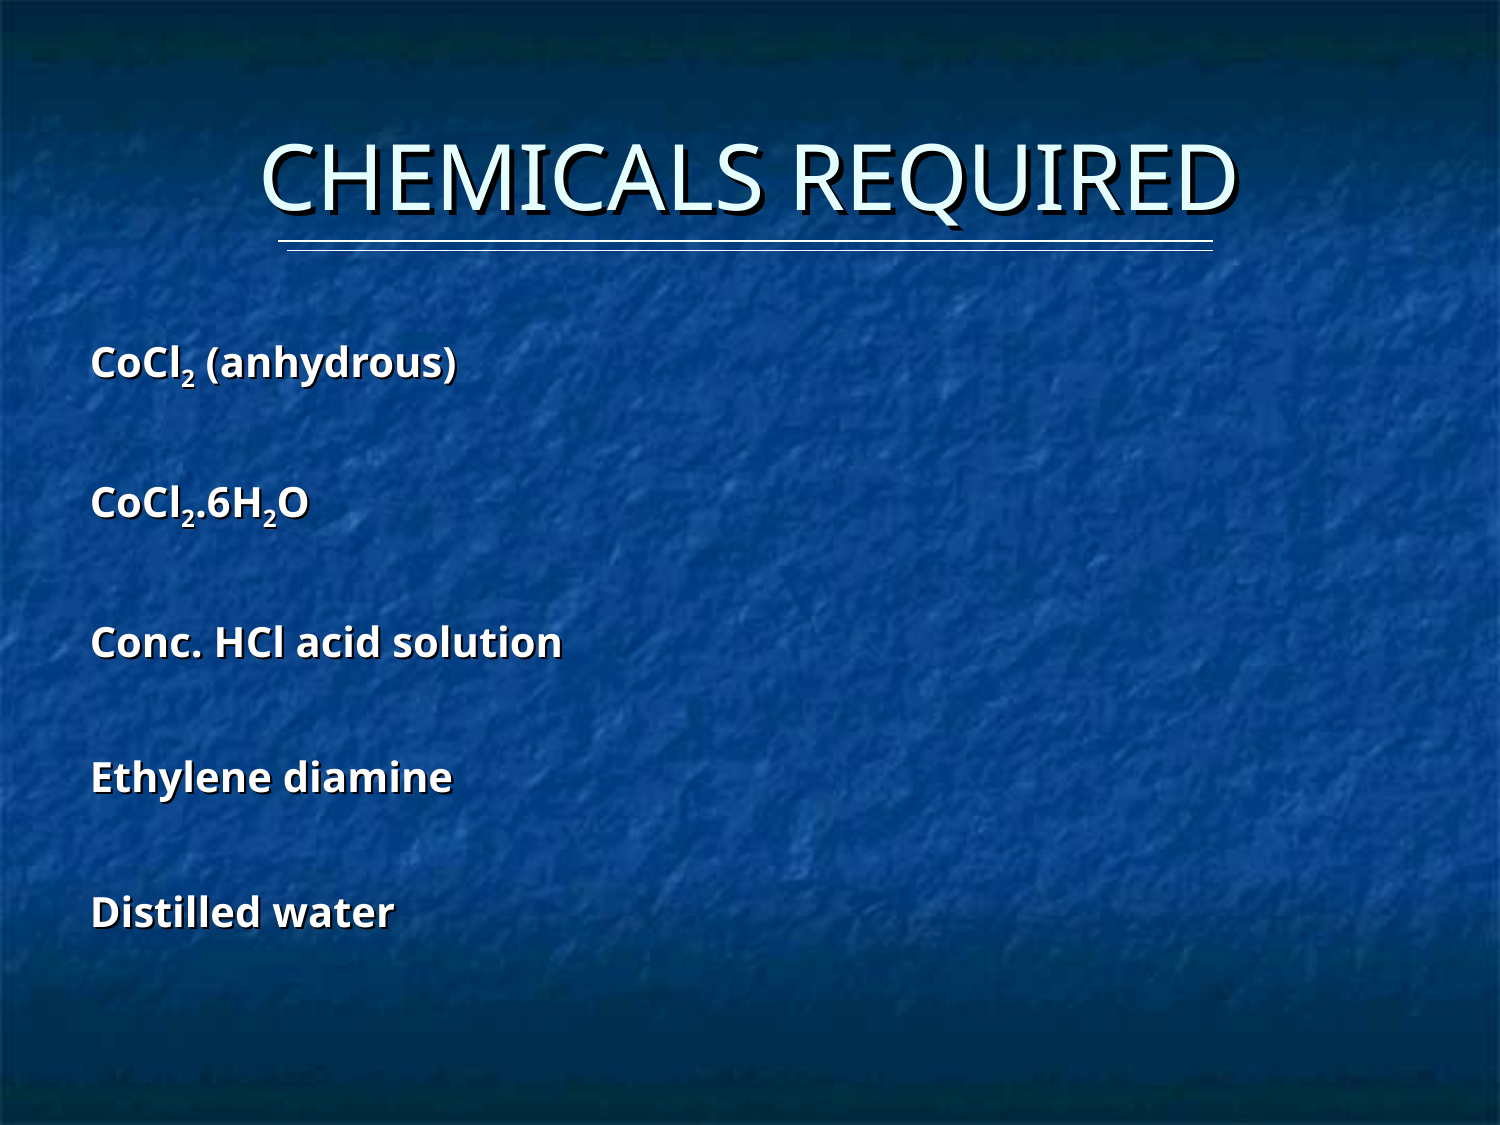

# CHEMICALS REQUIRED
CoCl2 (anhydrous)
CoCl2.6H2O
Conc. HCl acid solution
Ethylene diamine
Distilled water